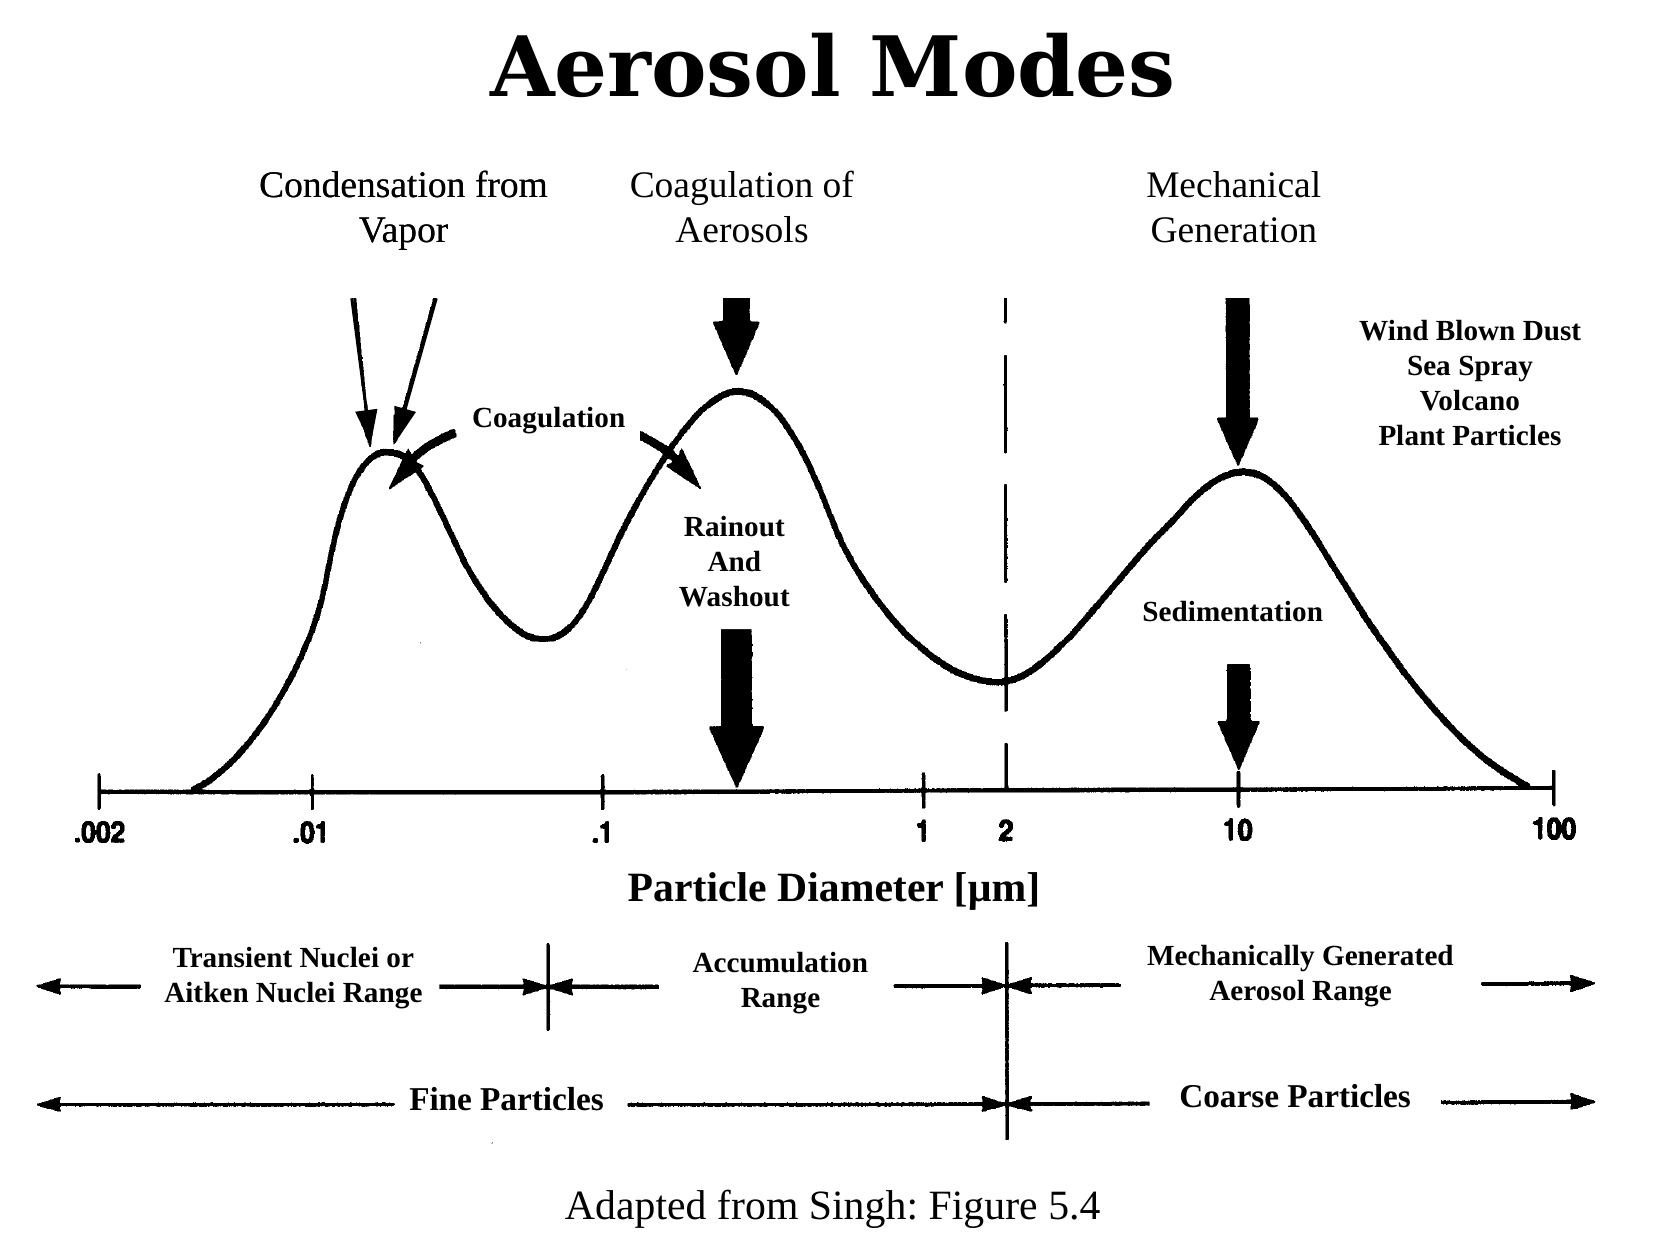

Aerosol Modes
Condensation from Vapor
Condensation from Vapor
Coagulation of Aerosols
Mechanical
Generation
Wind Blown Dust
Sea Spray
Volcano
Plant Particles
Coagulation
Rainout
And
Washout
Sedimentation
Particle Diameter [μm]
Mechanically Generated
Aerosol Range
Transient Nuclei or
Aitken Nuclei Range
Accumulation Range
Coarse Particles
Fine Particles
Adapted from Singh: Figure 5.4